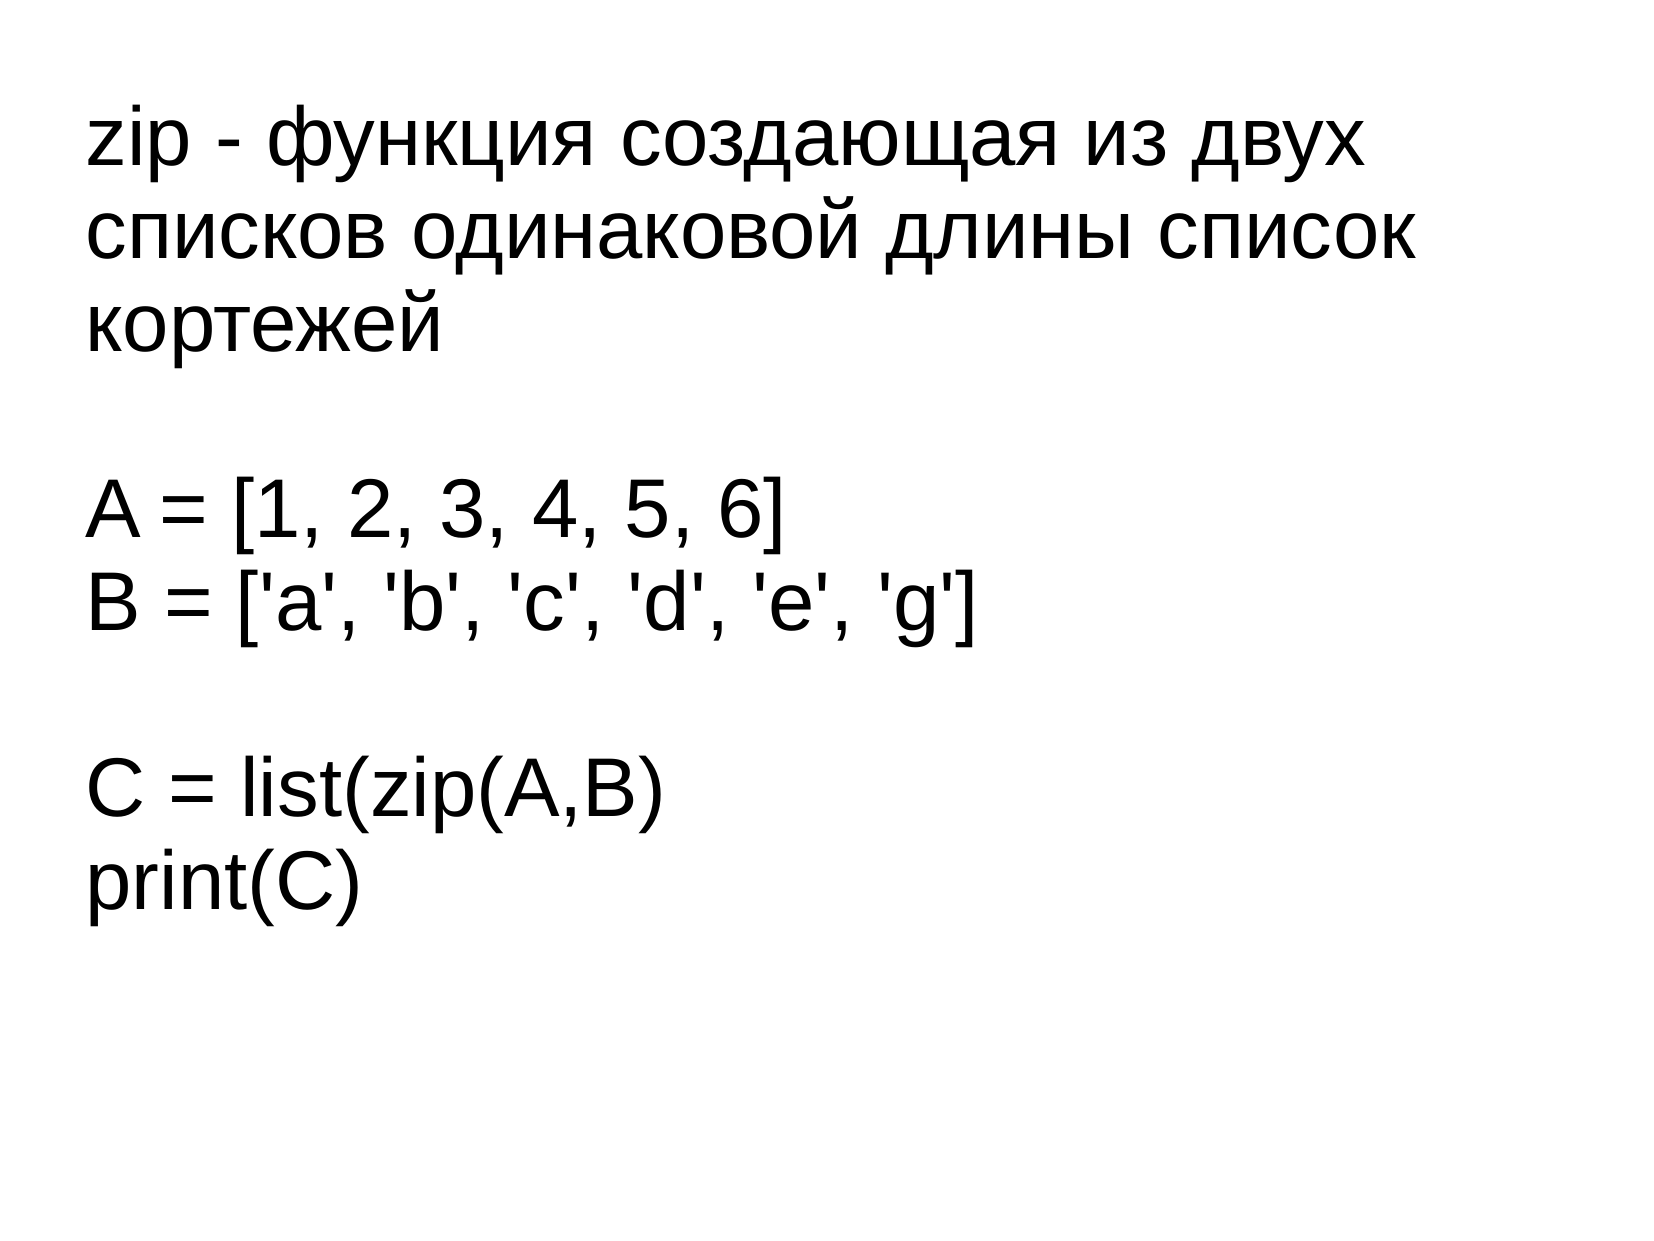

zip - функция создающая из двух списков одинаковой длины список кортежей
A = [1, 2, 3, 4, 5, 6]
B = ['a', 'b', 'c', 'd', 'e', 'g']
C = list(zip(A,B)
print(C)